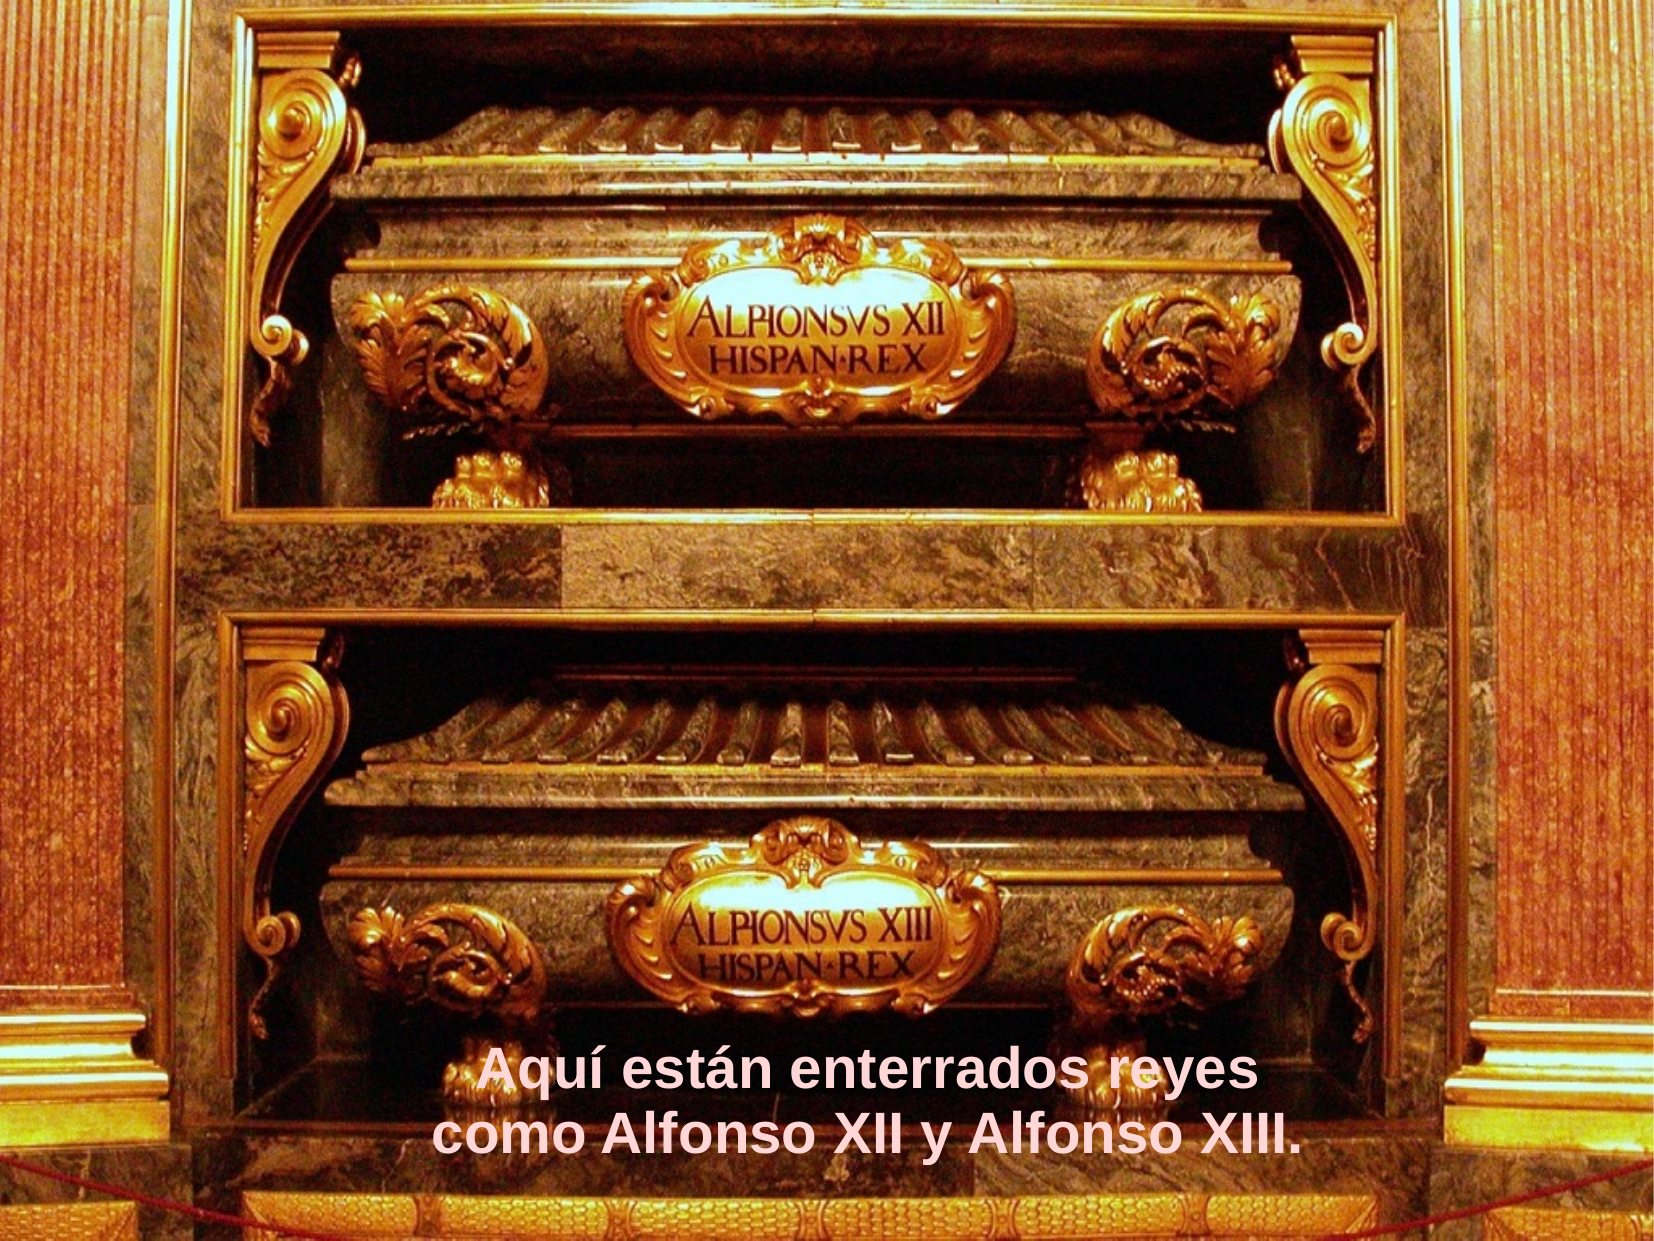

# Aquí están enterrados reyes como Alfonso XII y Alfonso XIII.